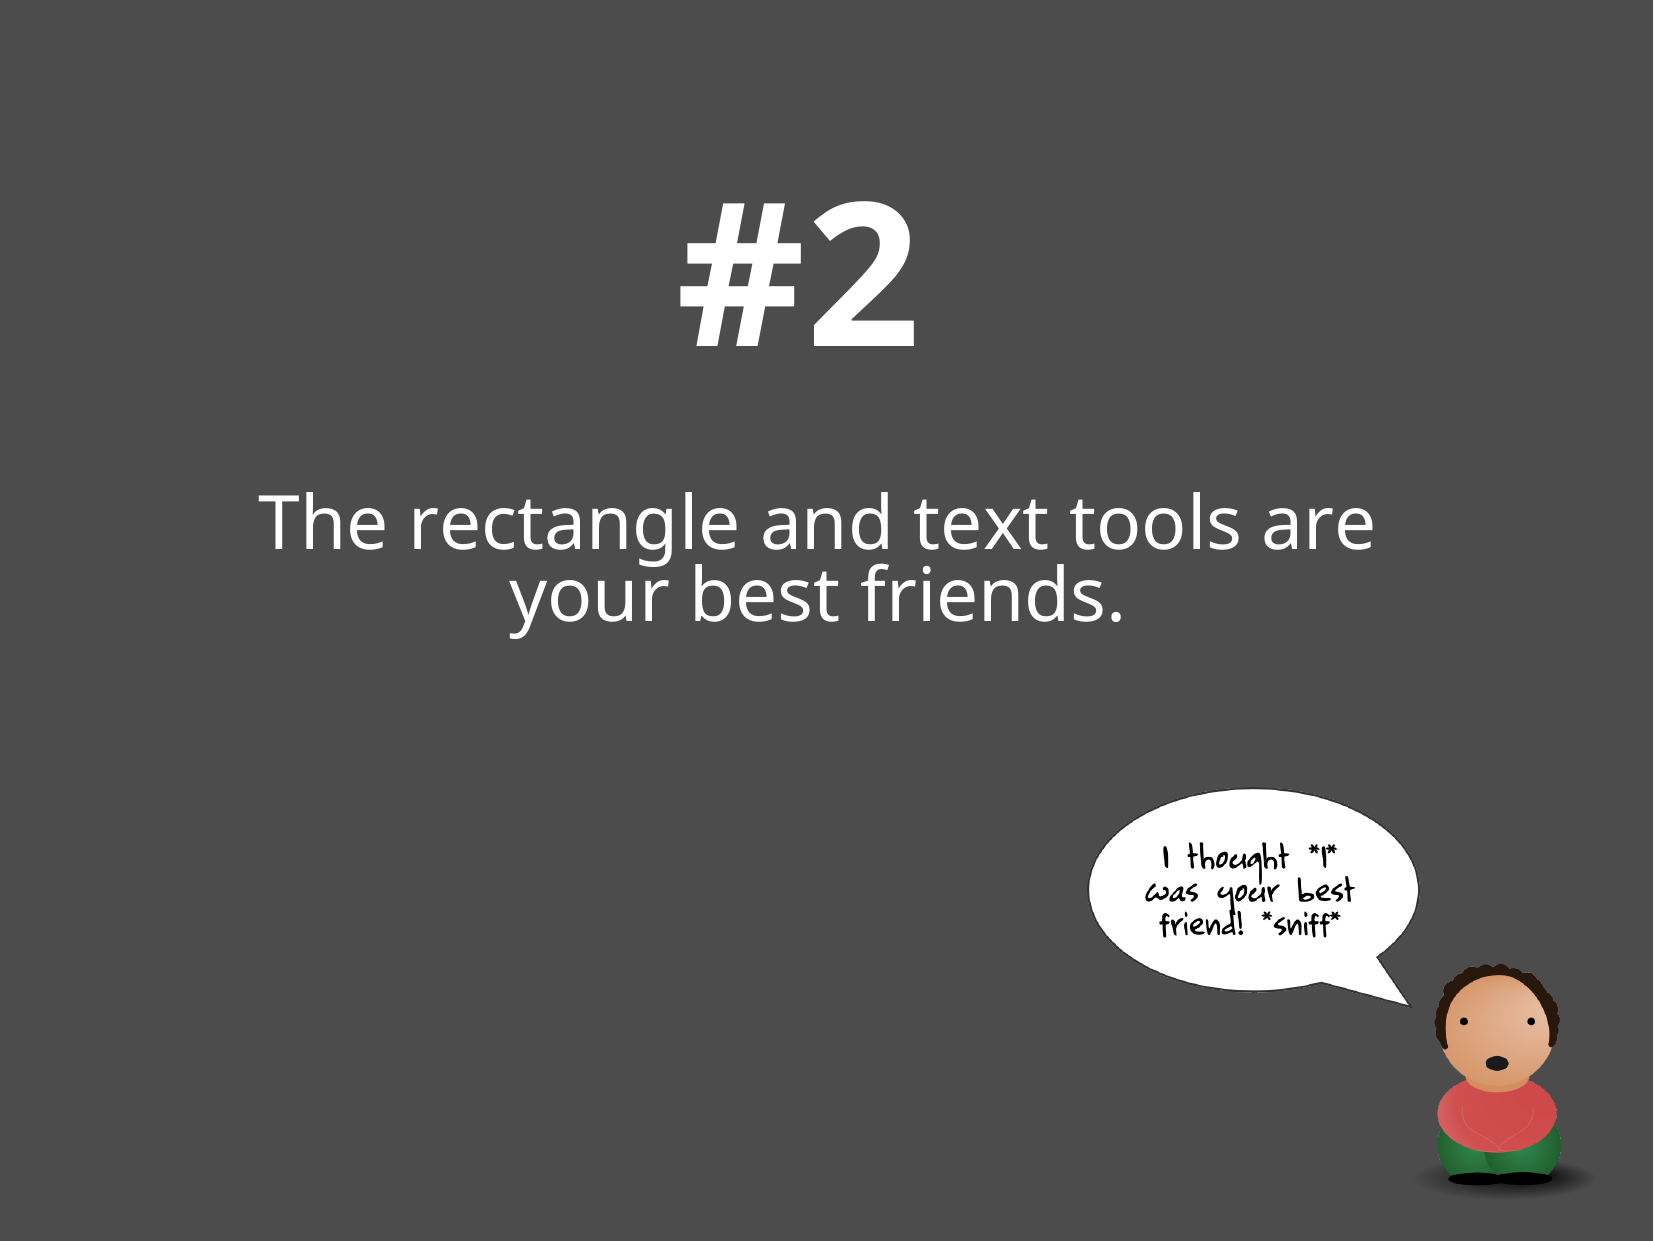

# #2 The rectangle and text tools are your best friends.